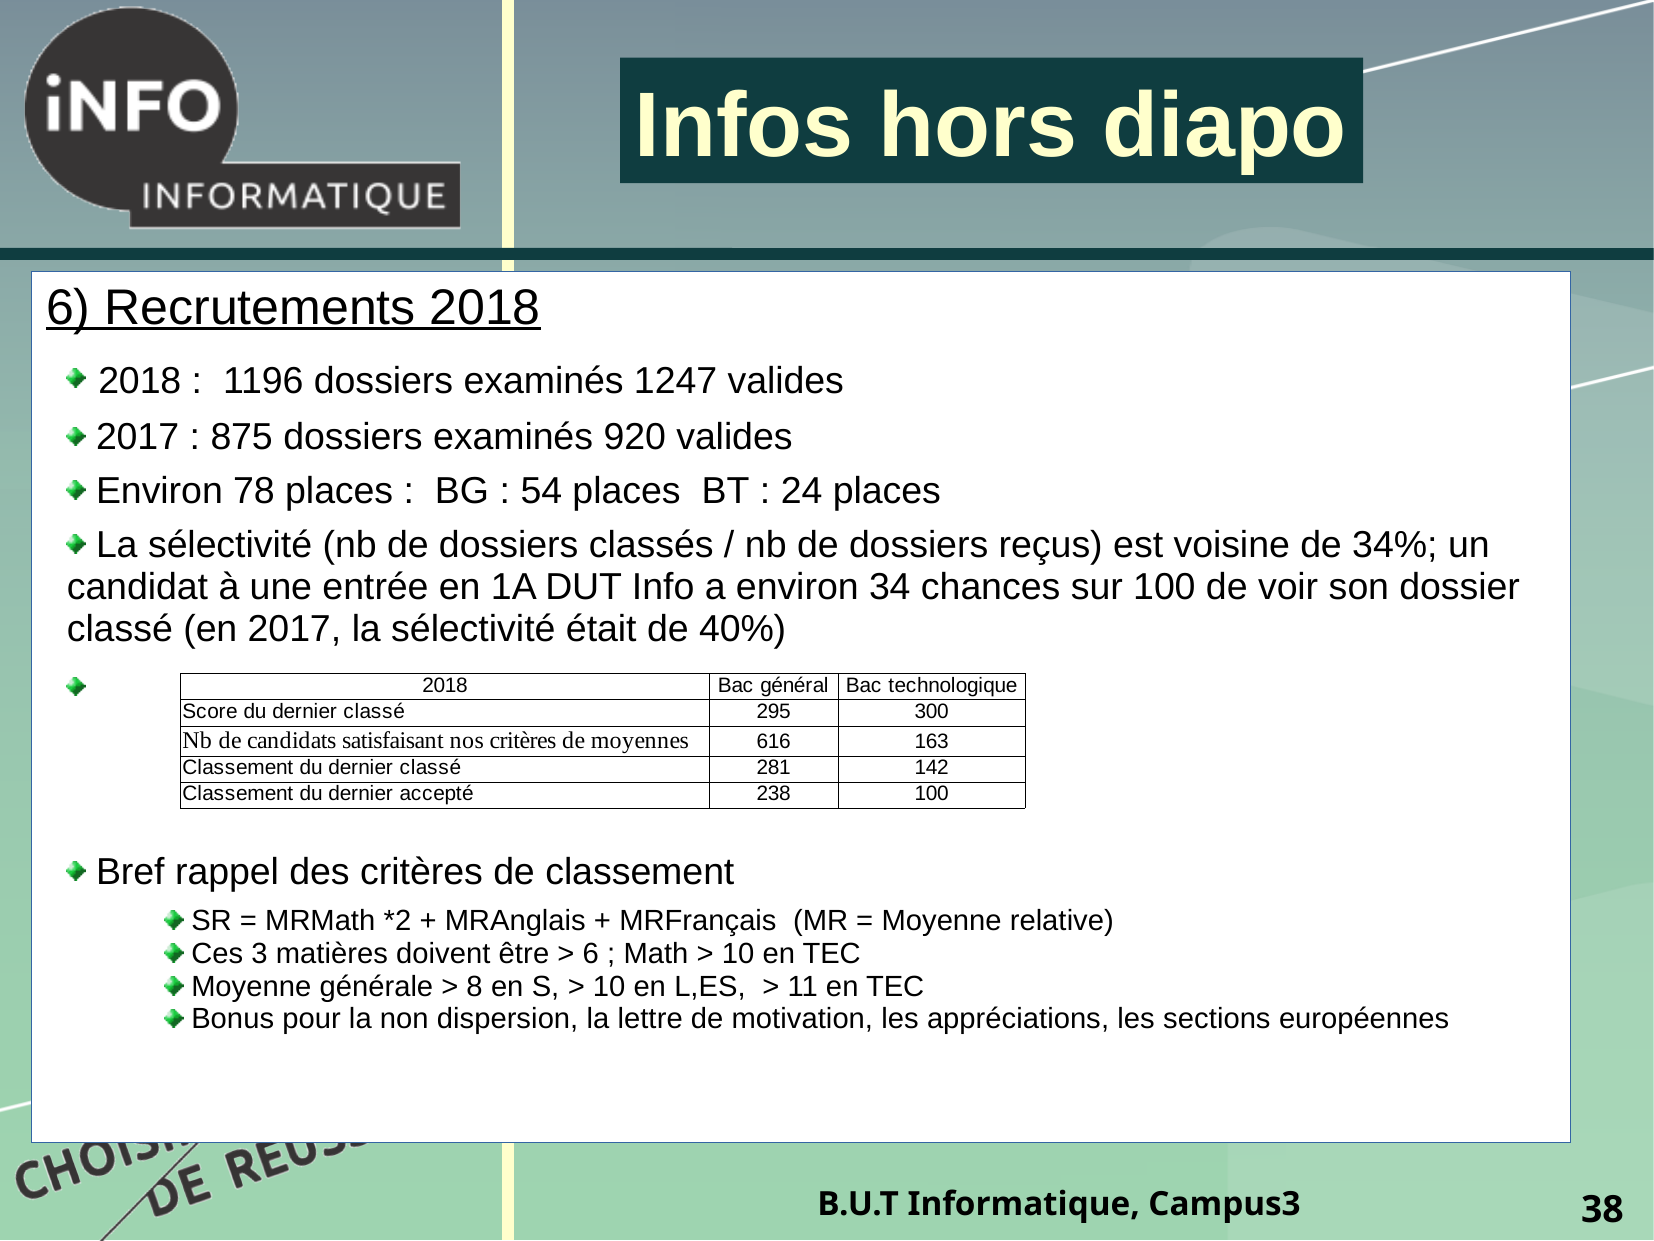

Infos hors diapo
6) Recrutements 2018
 2018 : 1196 dossiers examinés 1247 valides
 2017 : 875 dossiers examinés 920 valides
 Environ 78 places : BG : 54 places  BT : 24 places
 La sélectivité (nb de dossiers classés / nb de dossiers reçus) est voisine de 34%; un candidat à une entrée en 1A DUT Info a environ 34 chances sur 100 de voir son dossier classé (en 2017, la sélectivité était de 40%)
 Bref rappel des critères de classement
 SR = MRMath *2 + MRAnglais + MRFrançais (MR = Moyenne relative)
 Ces 3 matières doivent être > 6 ; Math > 10 en TEC
 Moyenne générale > 8 en S, > 10 en L,ES, > 11 en TEC
 Bonus pour la non dispersion, la lettre de motivation, les appréciations, les sections européennes
DUT Informatique, IUT Campus3
38